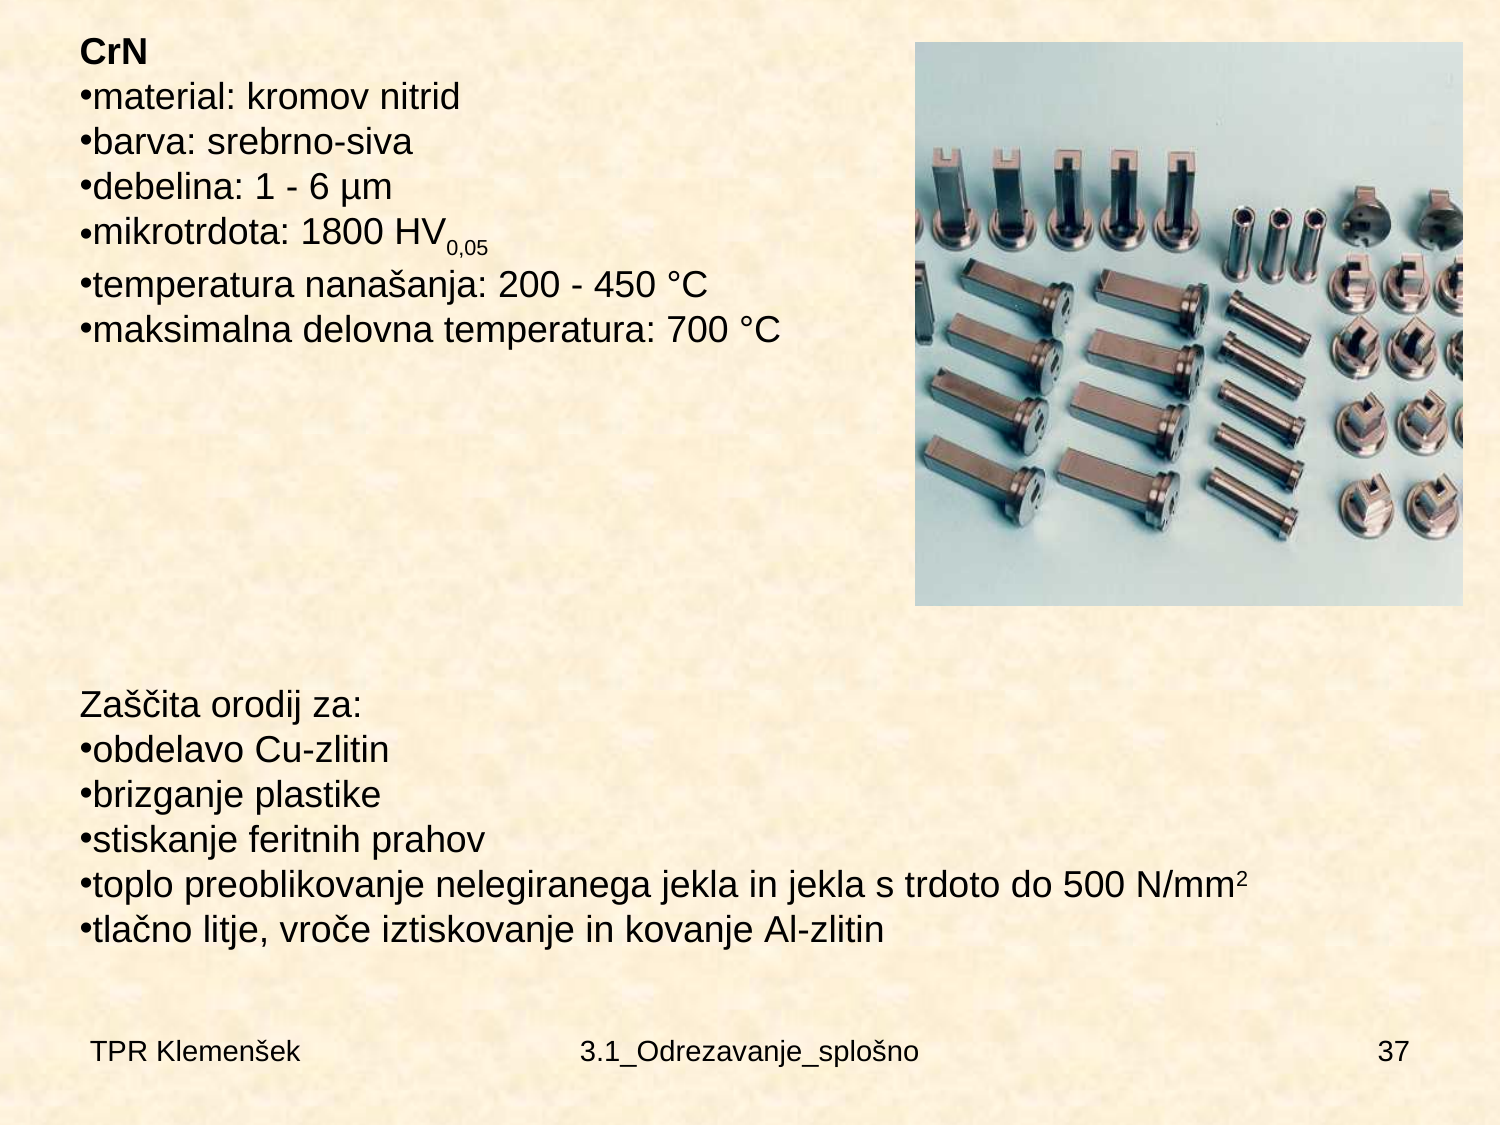

| CrN material: kromov nitrid barva: srebrno-siva debelina: 1 - 6 µm mikrotrdota: 1800 HV0,05 temperatura nanašanja: 200 - 450 °C maksimalna delovna temperatura: 700 °C | |
| --- | --- |
| Zaščita orodij za: obdelavo Cu-zlitin brizganje plastike stiskanje feritnih prahov toplo preoblikovanje nelegiranega jekla in jekla s trdoto do 500 N/mm2 tlačno litje, vroče iztiskovanje in kovanje Al-zlitin | |
TPR Klemenšek
3.1_Odrezavanje_splošno